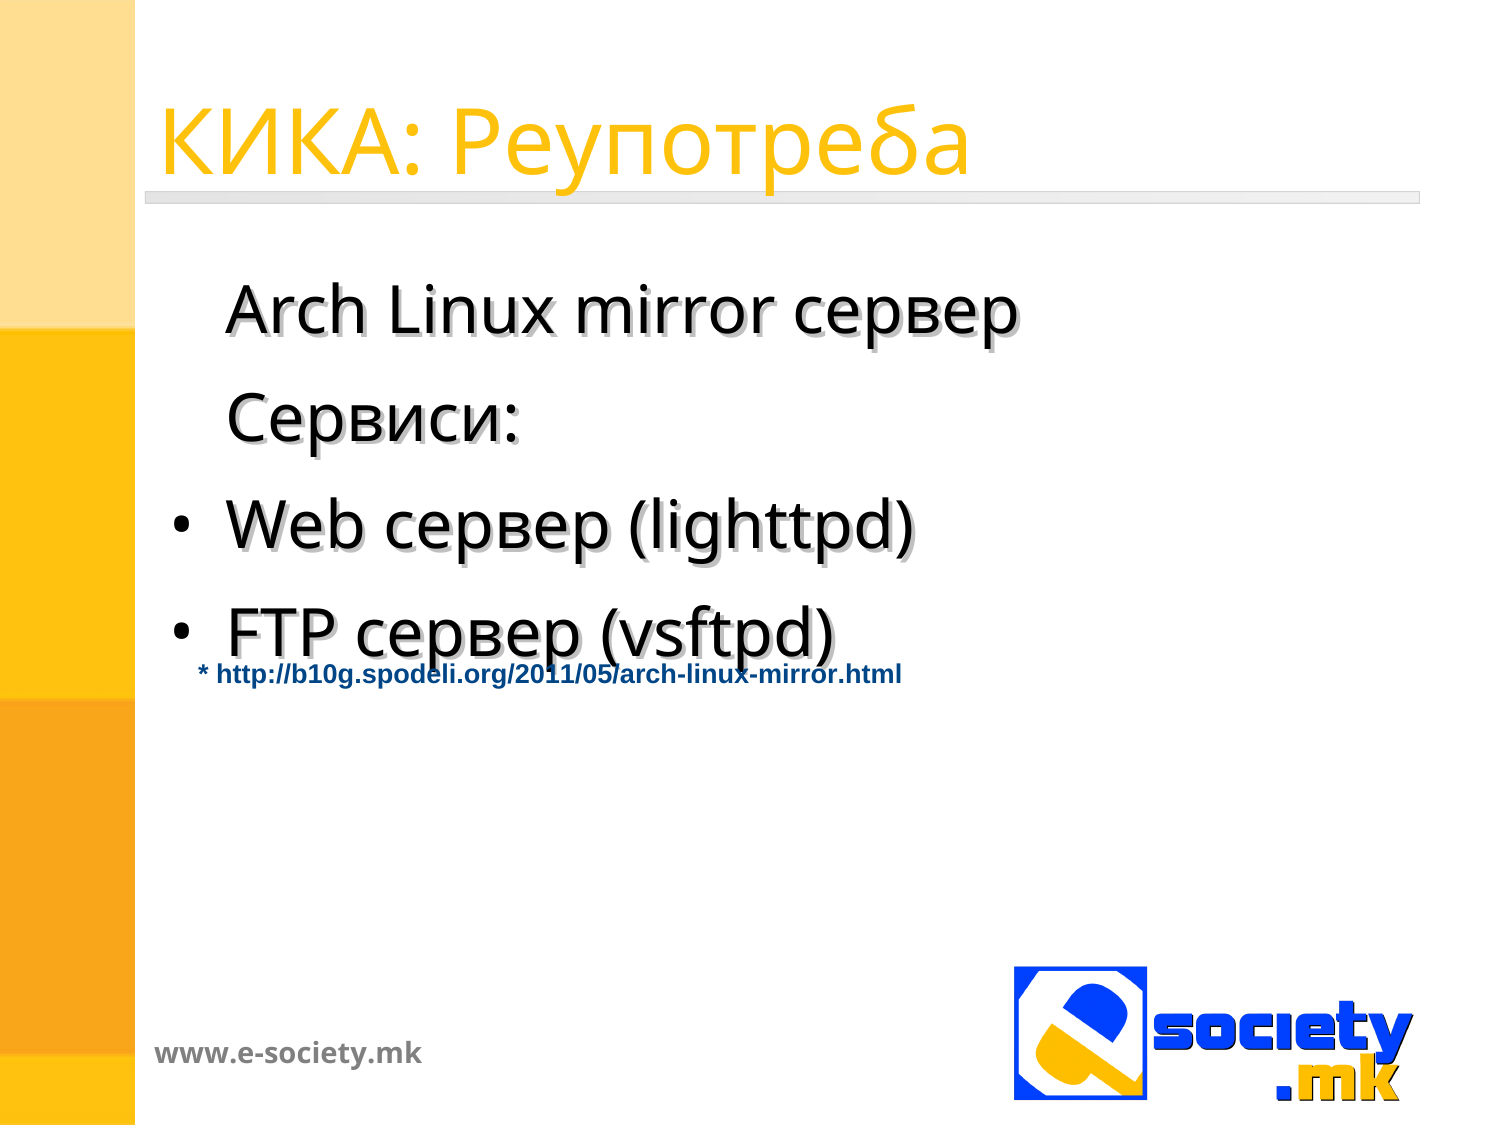

# КИКА: Реупотреба
Arch Linux mirror сервер
Сервиси:
Web сервер (lighttpd)
FTP сервер (vsftpd)
* http://b10g.spodeli.org/2011/05/arch-linux-mirror.html